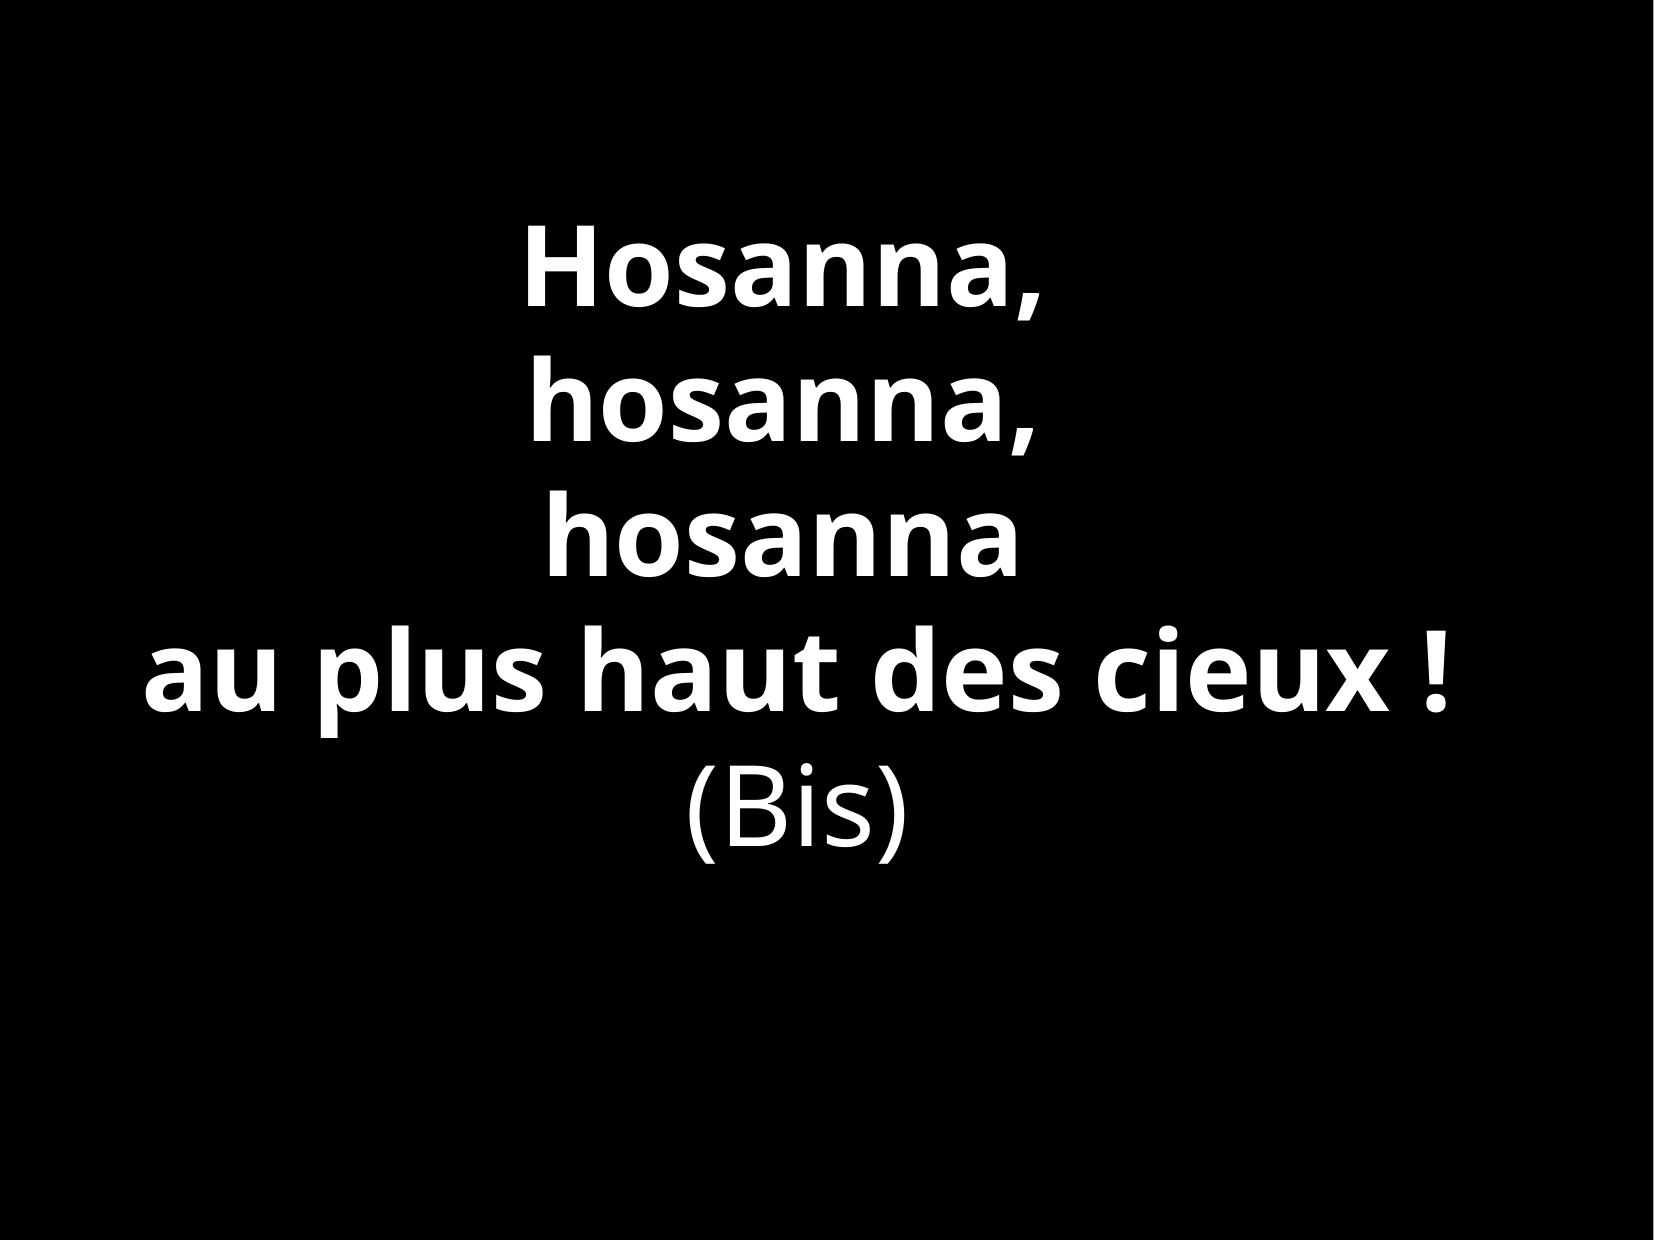

Hosanna,
hosanna,
hosanna
au plus haut des cieux !
(Bis)